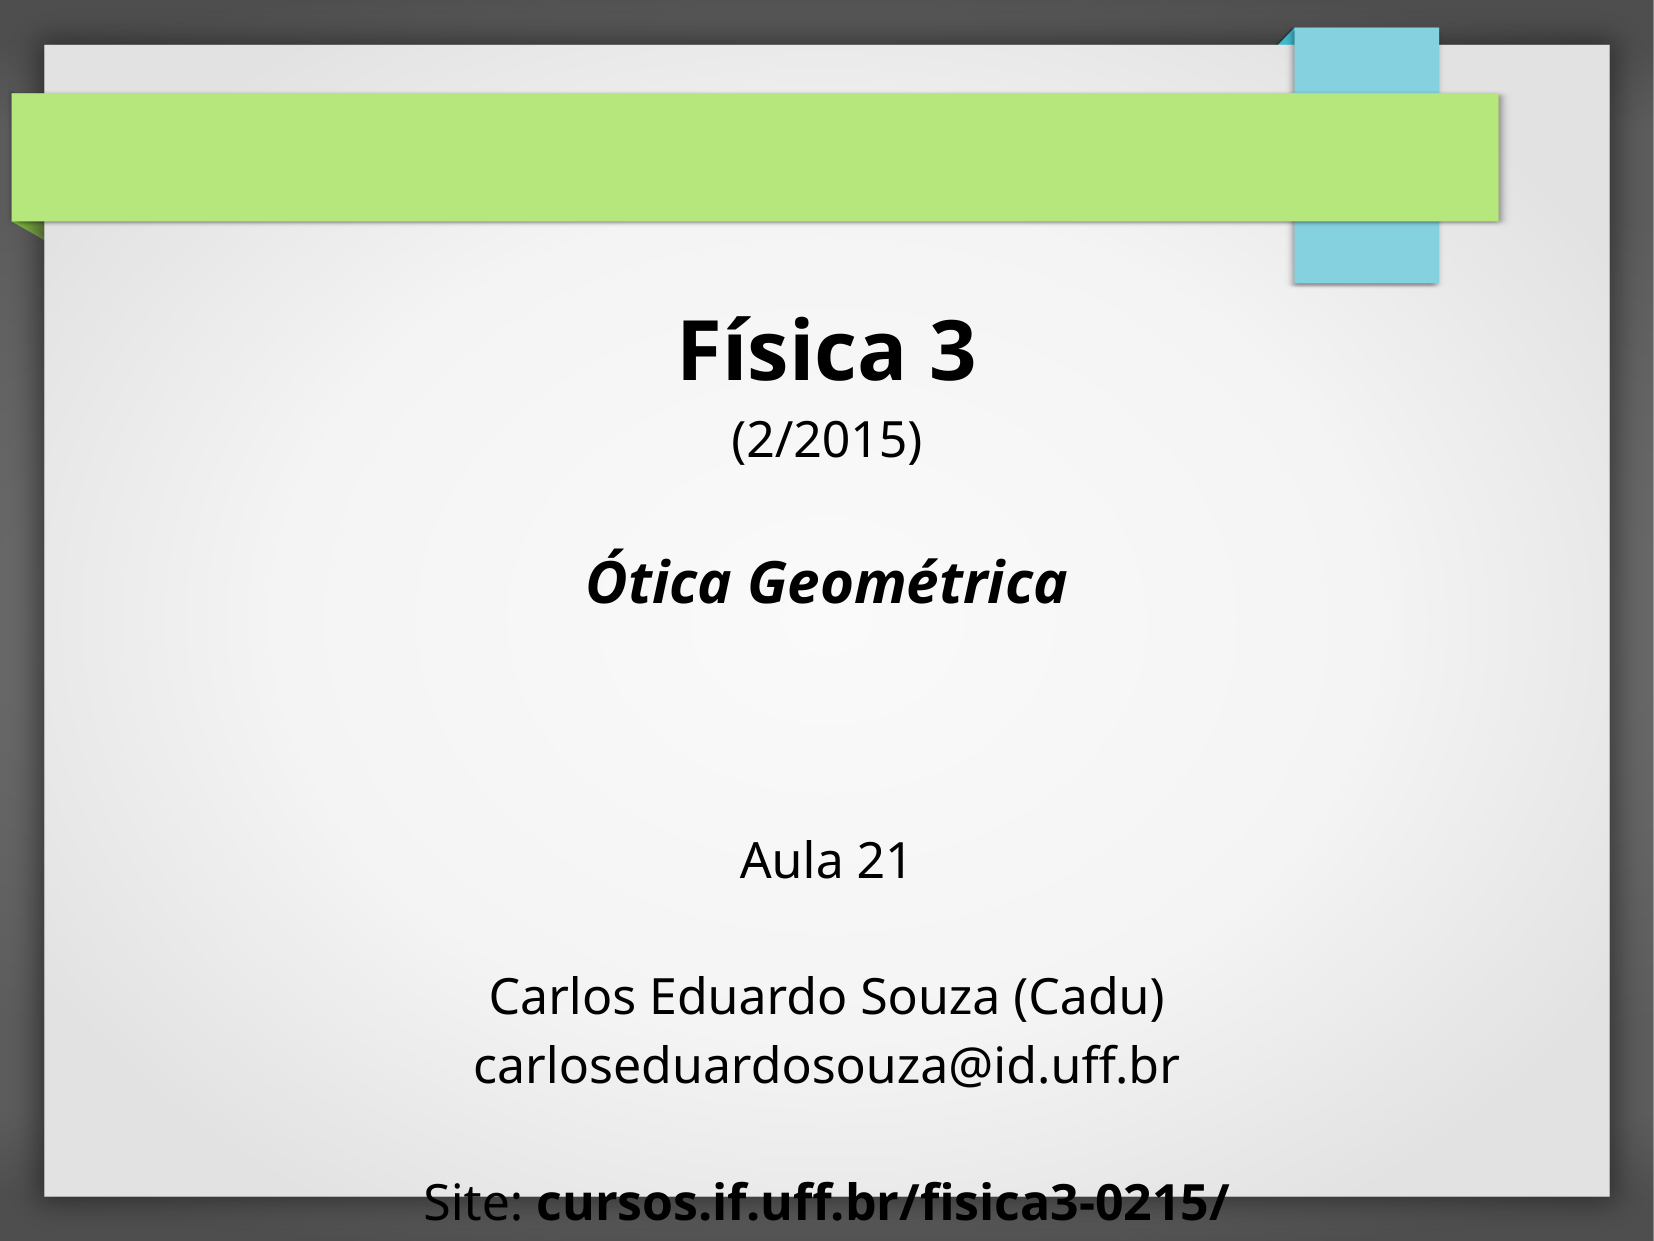

Física 3
(2/2015)
Ótica Geométrica
Aula 21
Carlos Eduardo Souza (Cadu)
carloseduardosouza@id.uff.br
Site: cursos.if.uff.br/fisica3-0215/